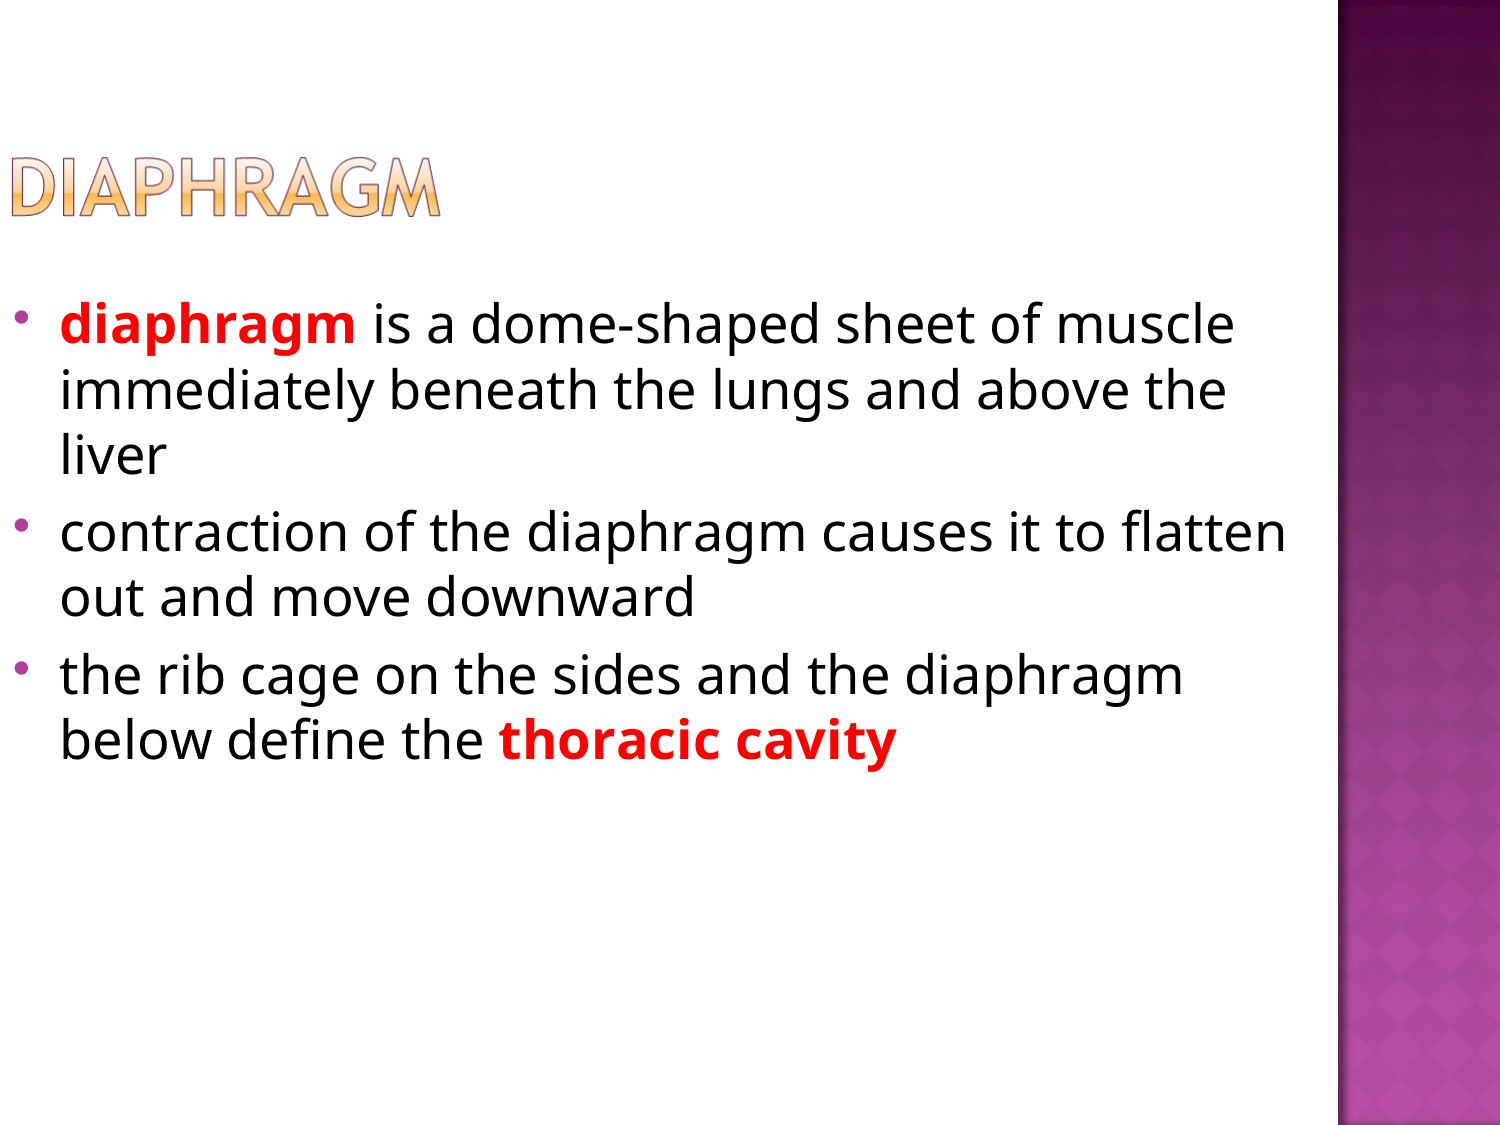

# diaphragm is a dome-shaped sheet of muscle immediately beneath the lungs and above the liver
contraction of the diaphragm causes it to flatten out and move downward
the rib cage on the sides and the diaphragm below define the thoracic cavity